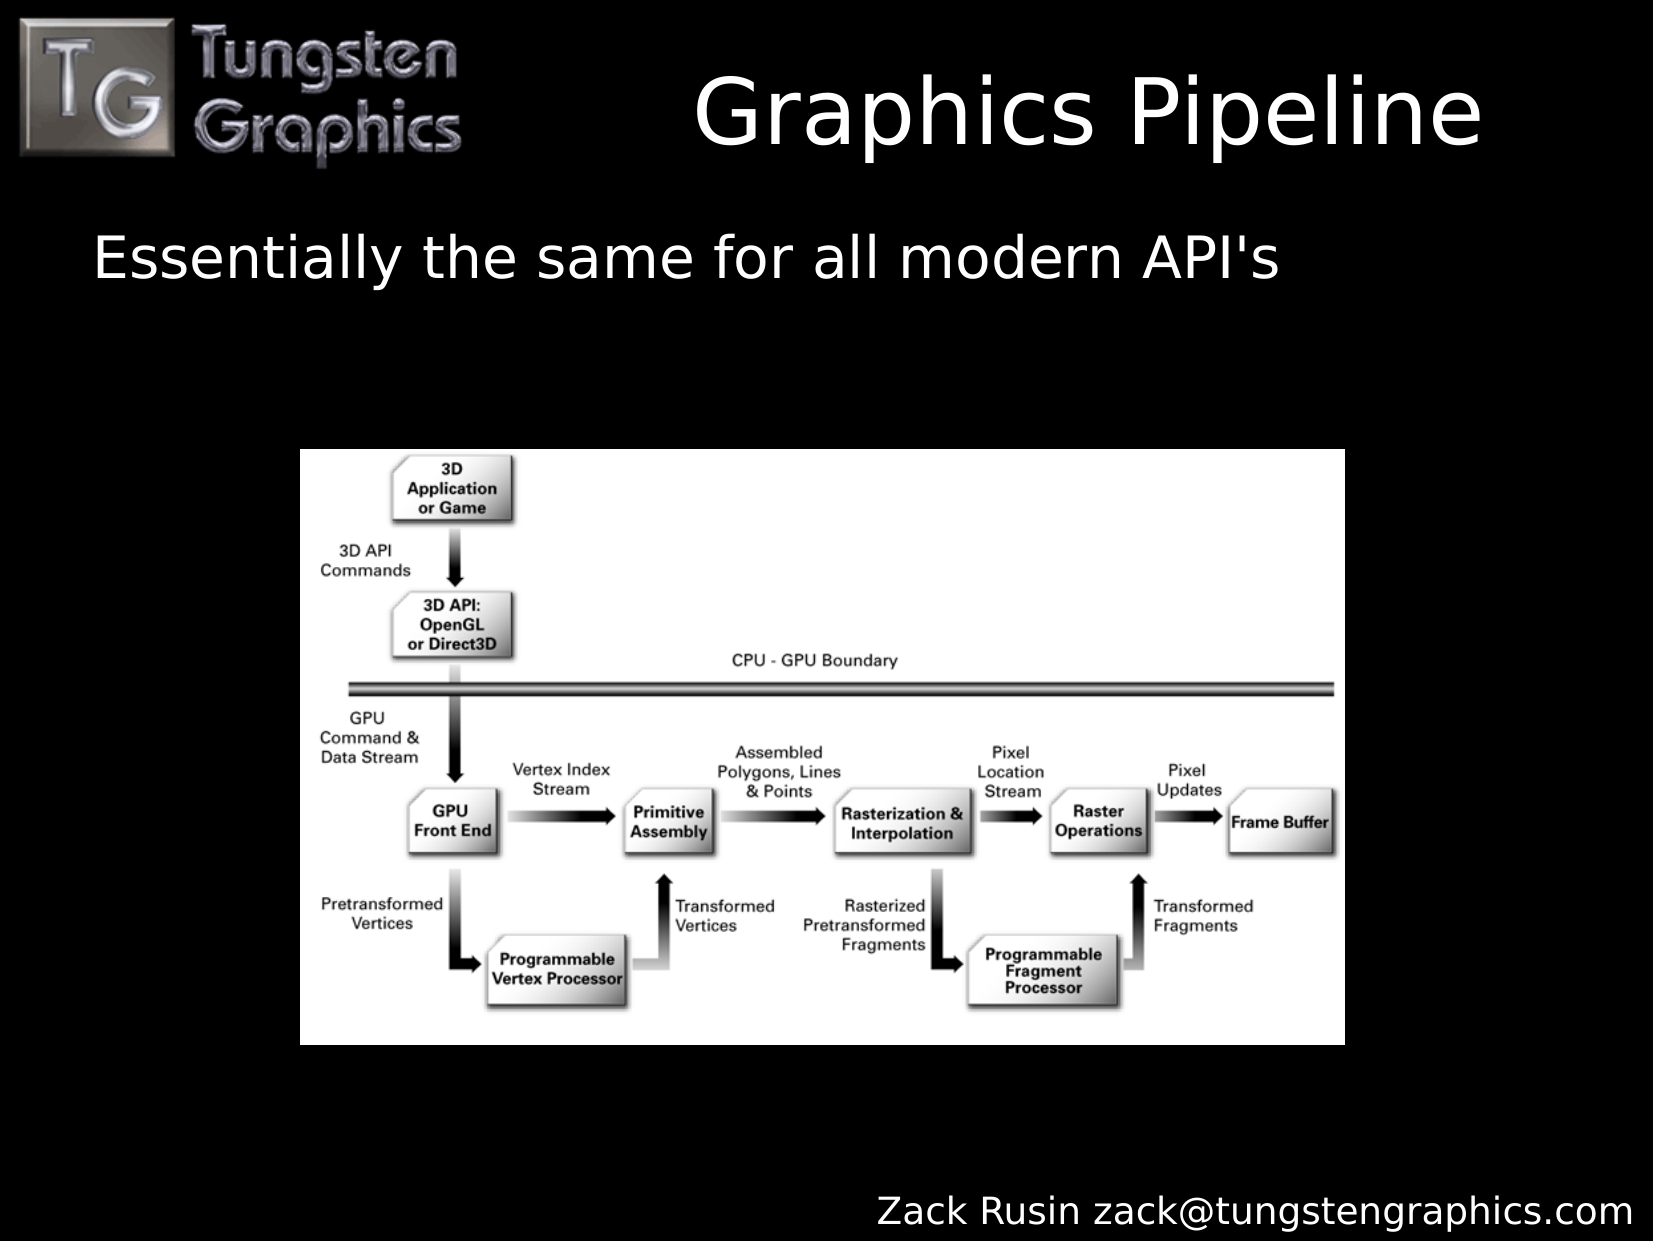

# Graphics Pipeline
Essentially the same for all modern API's
Zack Rusin zack@tungstengraphics.com